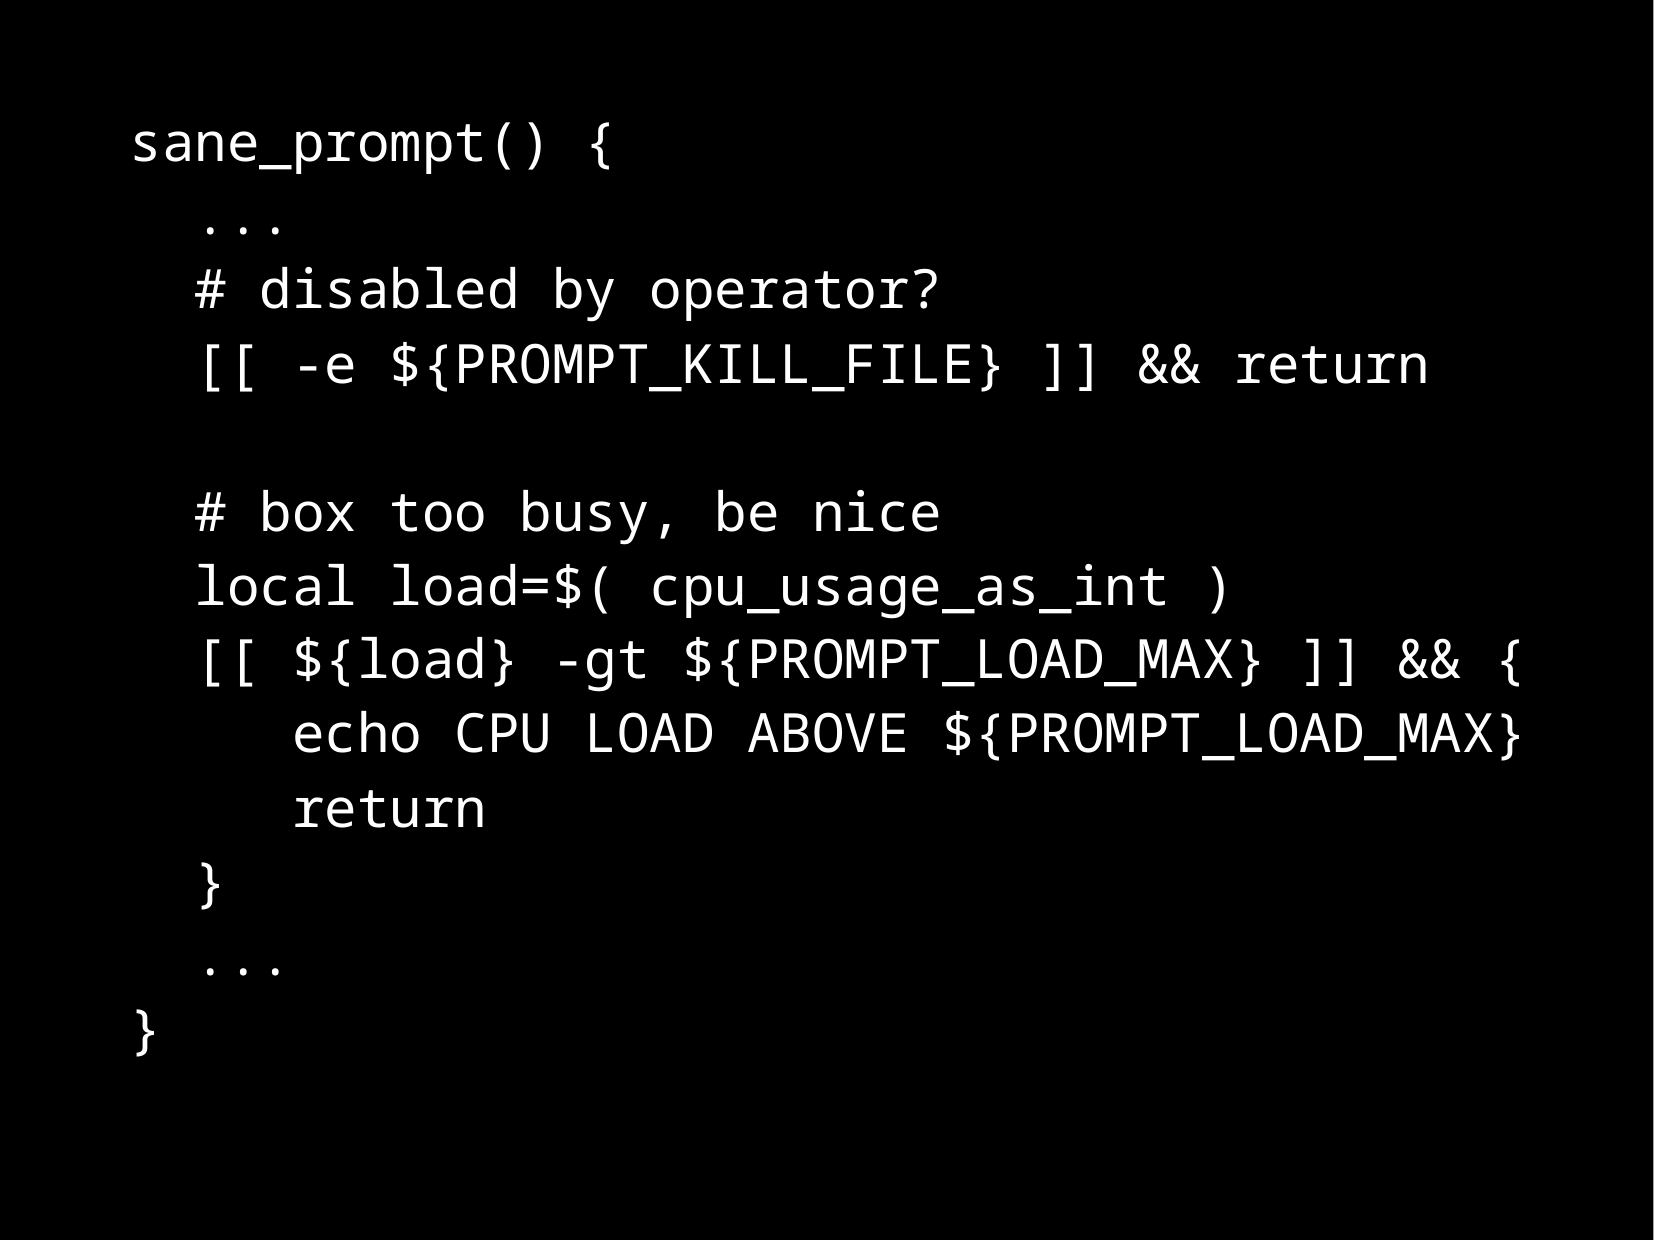

# sane_prompt() { ... # disabled by operator? [[ -e ${PROMPT_KILL_FILE} ]] && return # box too busy, be nice local load=$( cpu_usage_as_int ) [[ ${load} -gt ${PROMPT_LOAD_MAX} ]] && { echo CPU LOAD ABOVE ${PROMPT_LOAD_MAX} return } ... }